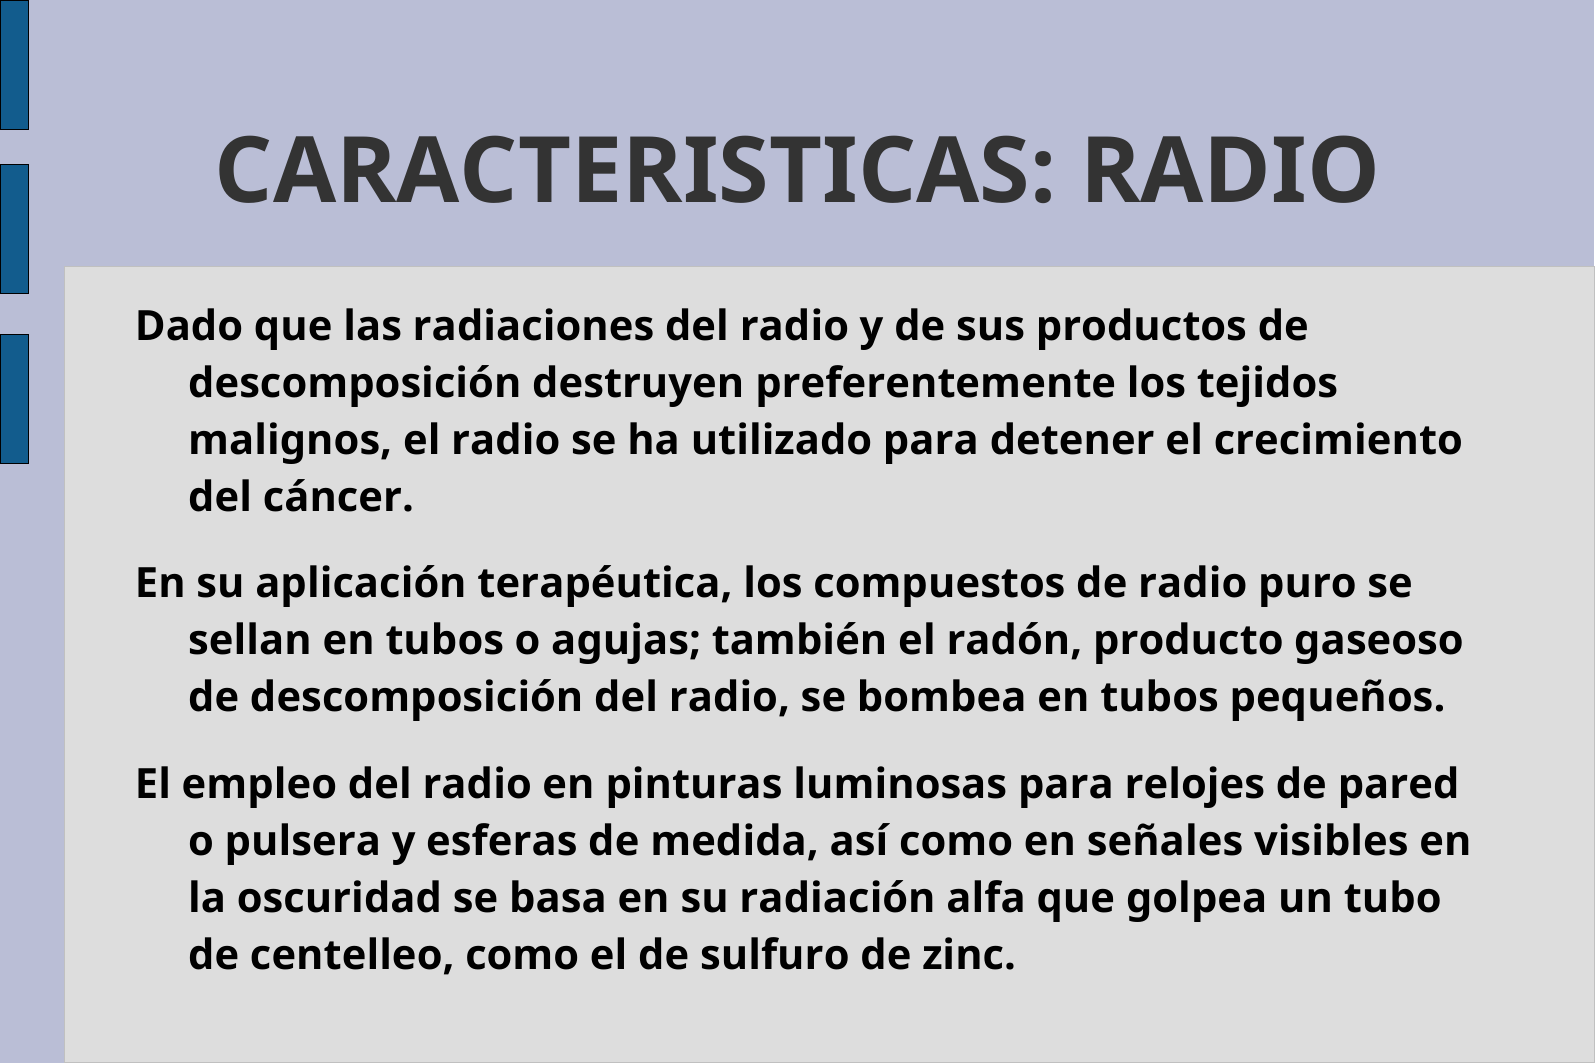

# CARACTERISTICAS: RADIO
Dado que las radiaciones del radio y de sus productos de descomposición destruyen preferentemente los tejidos malignos, el radio se ha utilizado para detener el crecimiento del cáncer.
En su aplicación terapéutica, los compuestos de radio puro se sellan en tubos o agujas; también el radón, producto gaseoso de descomposición del radio, se bombea en tubos pequeños.
El empleo del radio en pinturas luminosas para relojes de pared o pulsera y esferas de medida, así como en señales visibles en la oscuridad se basa en su radiación alfa que golpea un tubo de centelleo, como el de sulfuro de zinc.